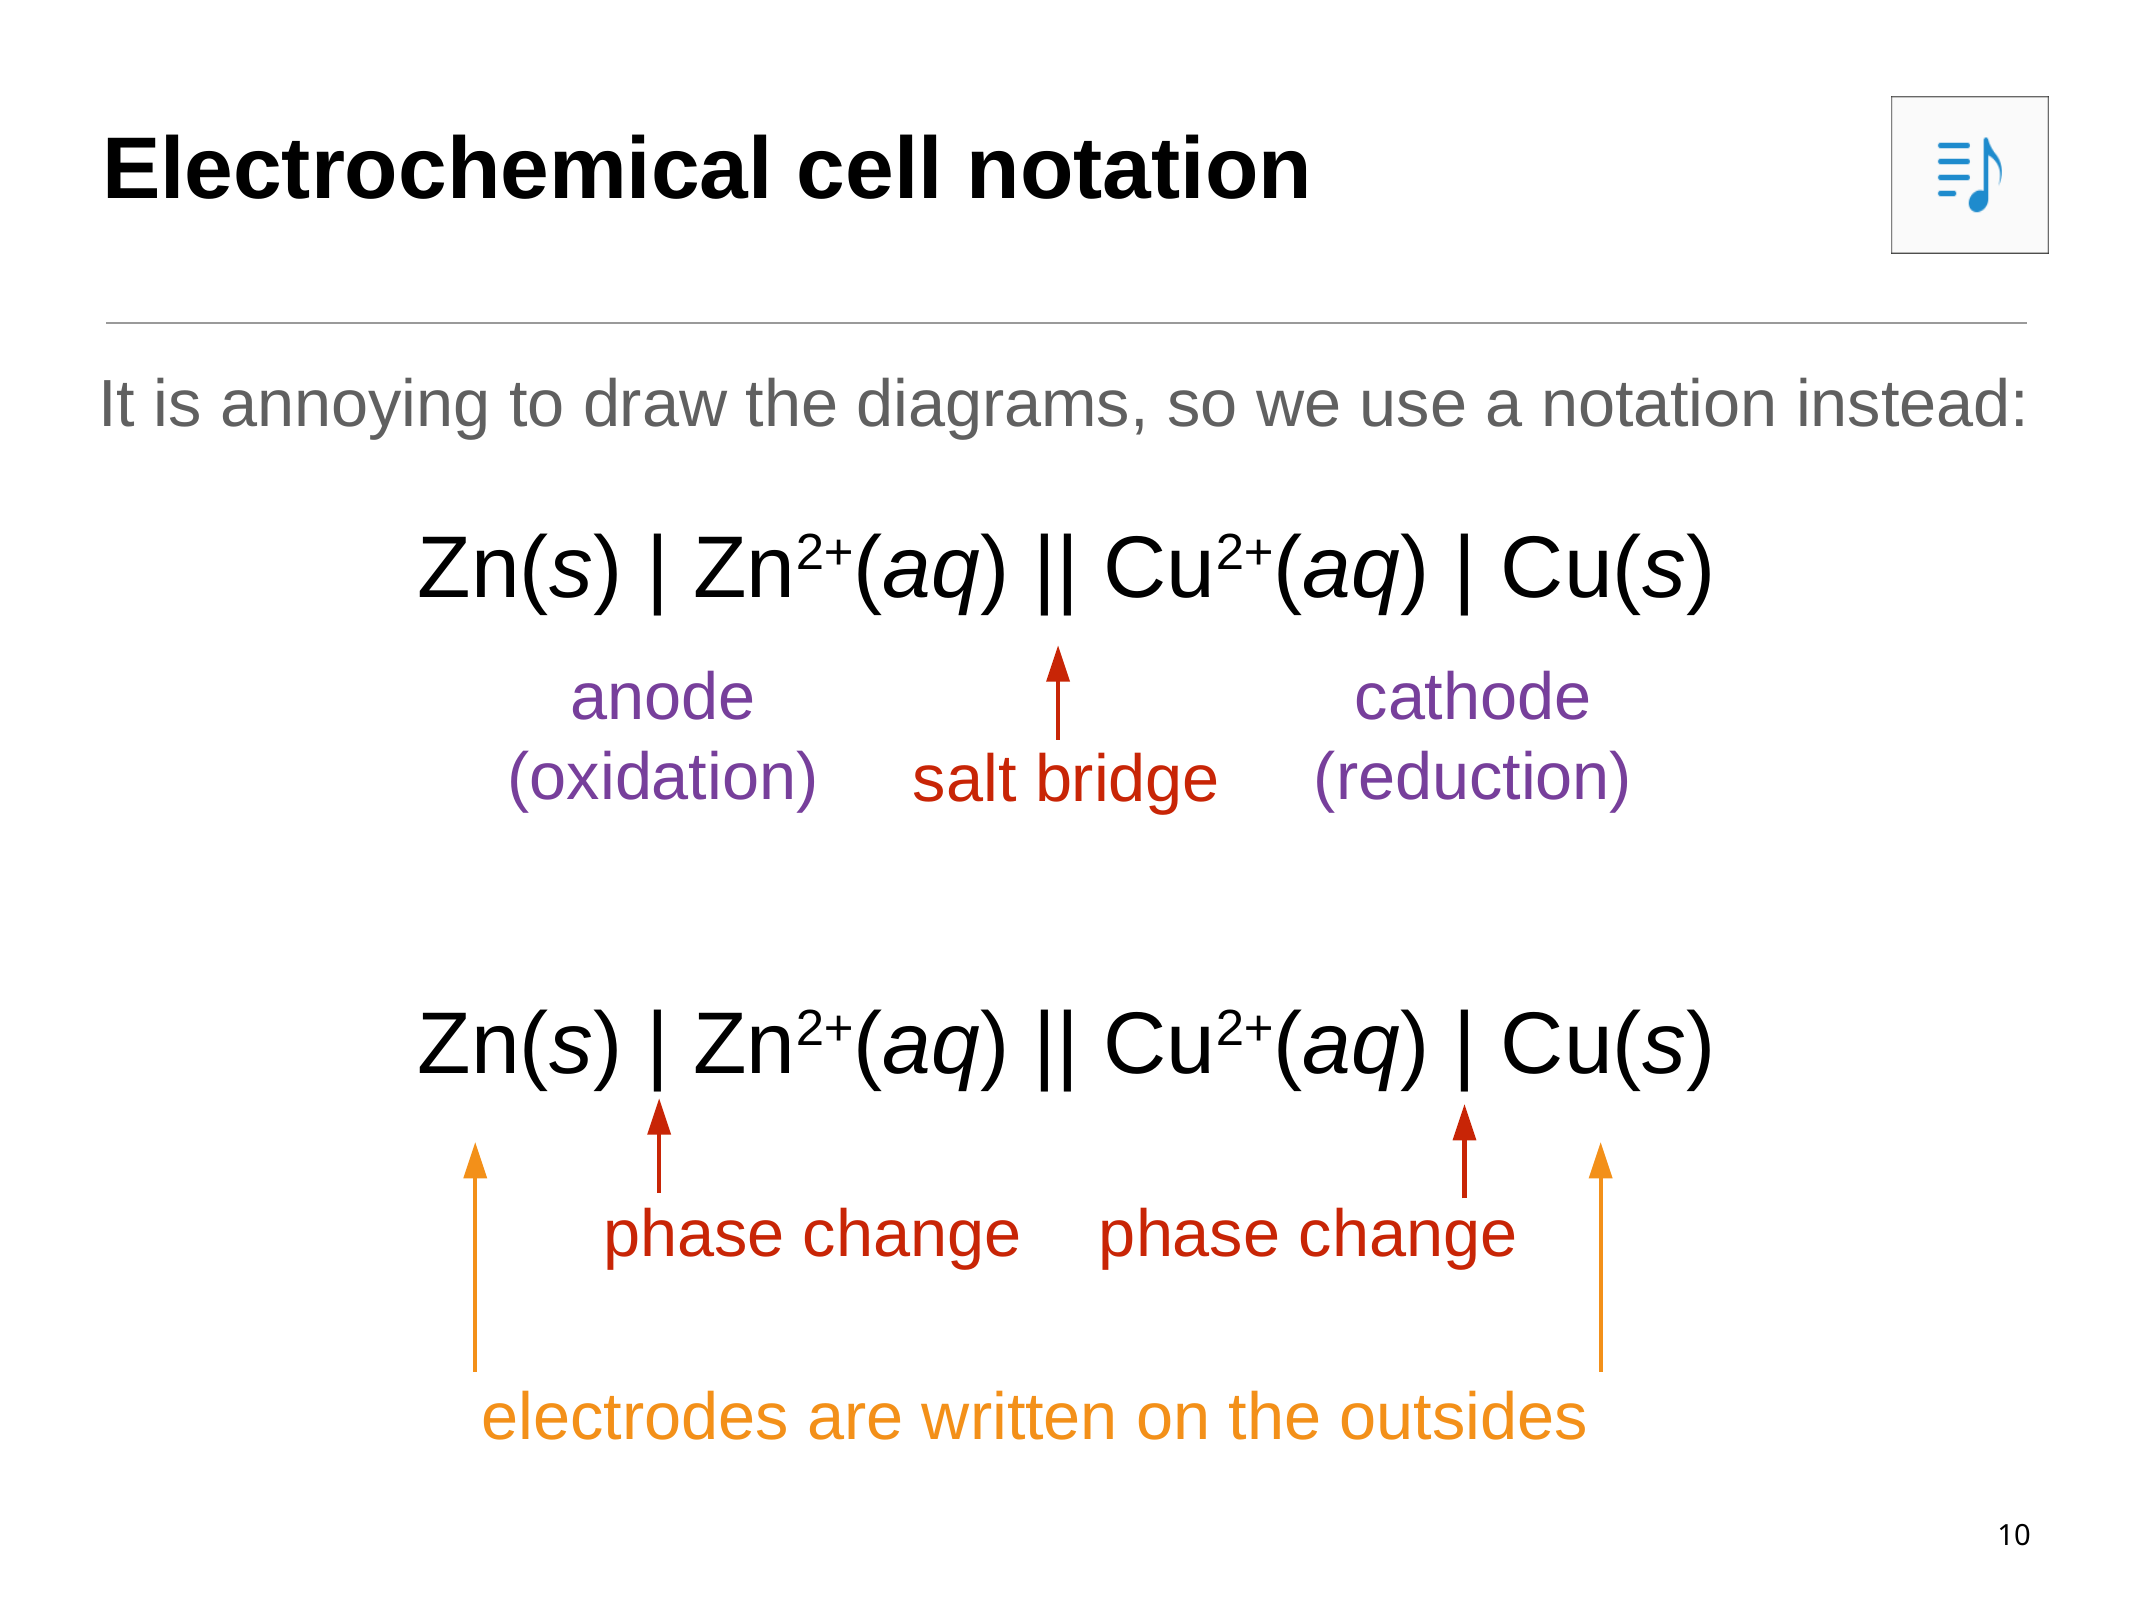

# Electrochemical cell notation
It is annoying to draw the diagrams, so we use a notation instead:
Zn(s) | Zn2+(aq) || Cu2+(aq) | Cu(s)
anode
(oxidation)
cathode
(reduction)
salt bridge
Zn(s) | Zn2+(aq) || Cu2+(aq) | Cu(s)
phase change
phase change
electrodes are written on the outsides
10